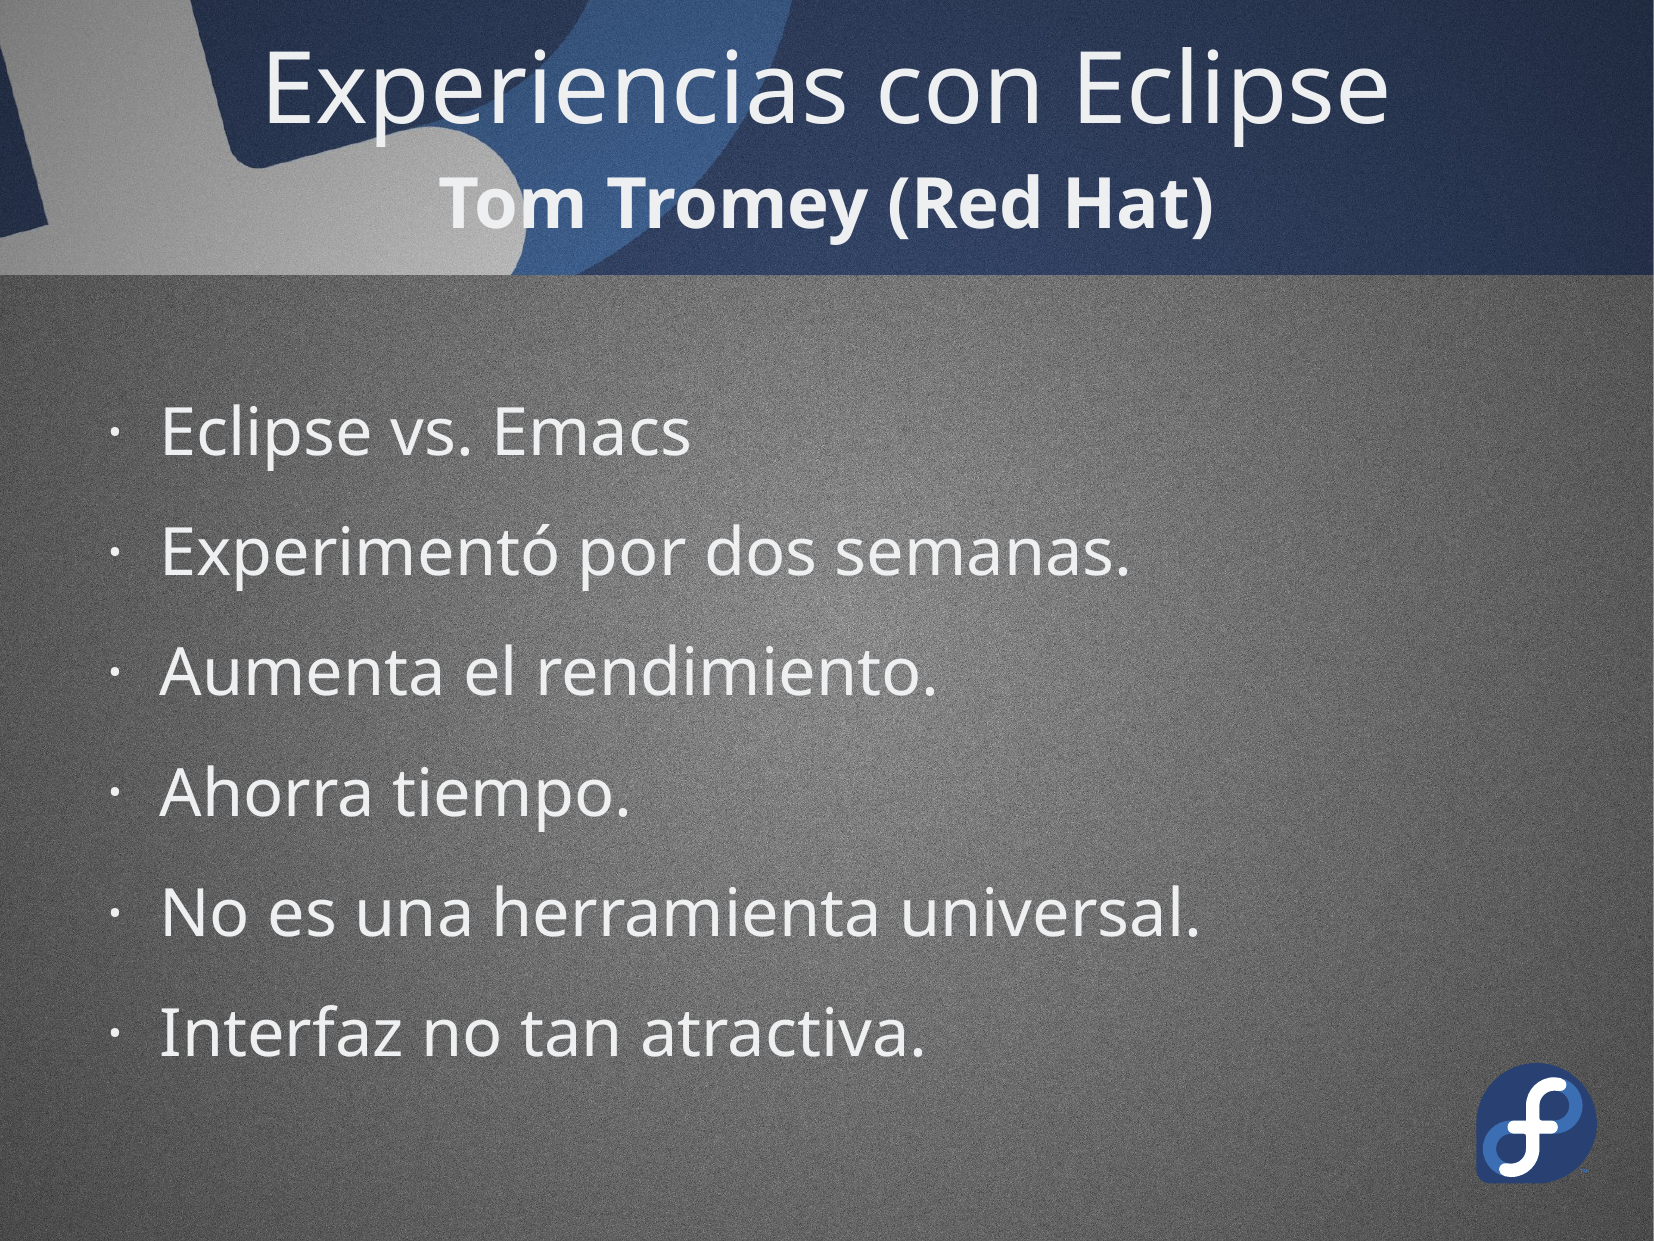

# Experiencias con Eclipse Tom Tromey (Red Hat)
Eclipse vs. Emacs
Experimentó por dos semanas.
Aumenta el rendimiento.
Ahorra tiempo.
No es una herramienta universal.
Interfaz no tan atractiva.